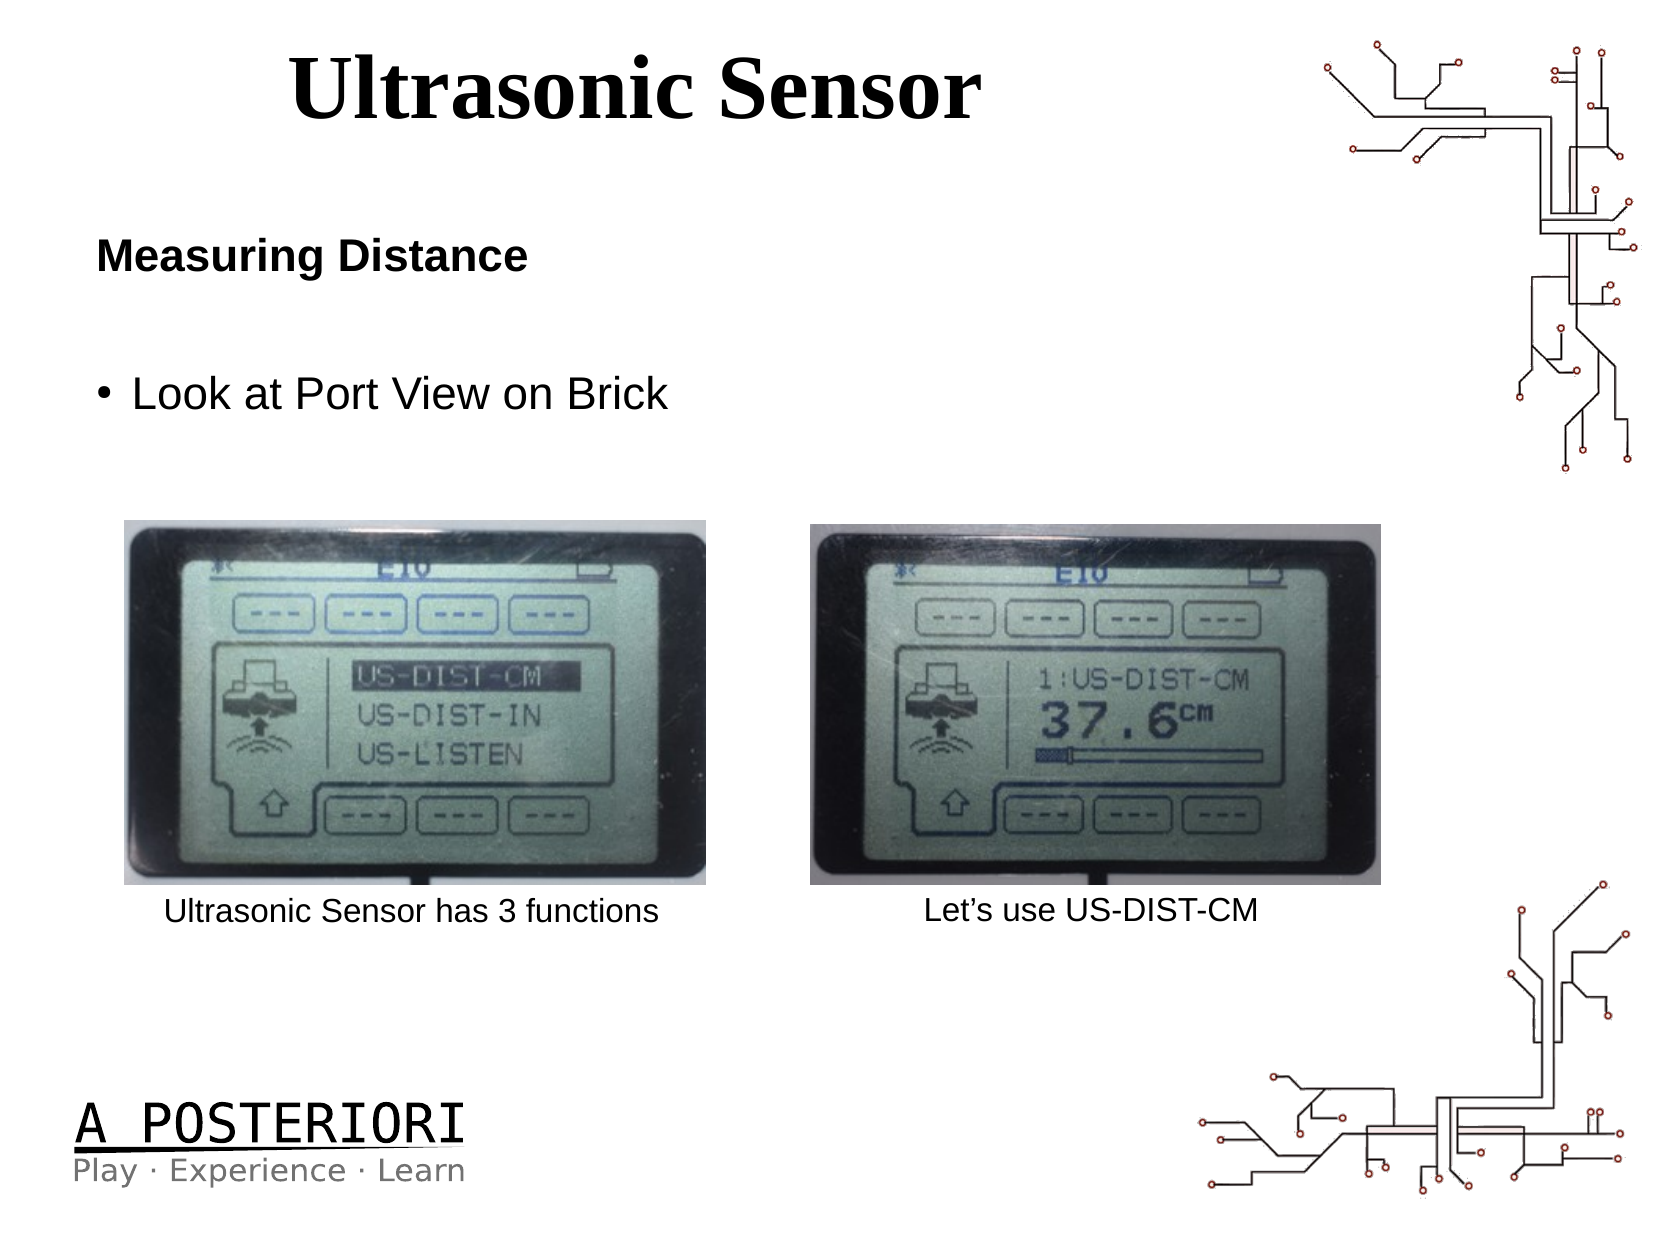

# Ultrasonic Sensor
Measuring Distance
Look at Port View on Brick
Let’s use US-DIST-CM
Ultrasonic Sensor has 3 functions